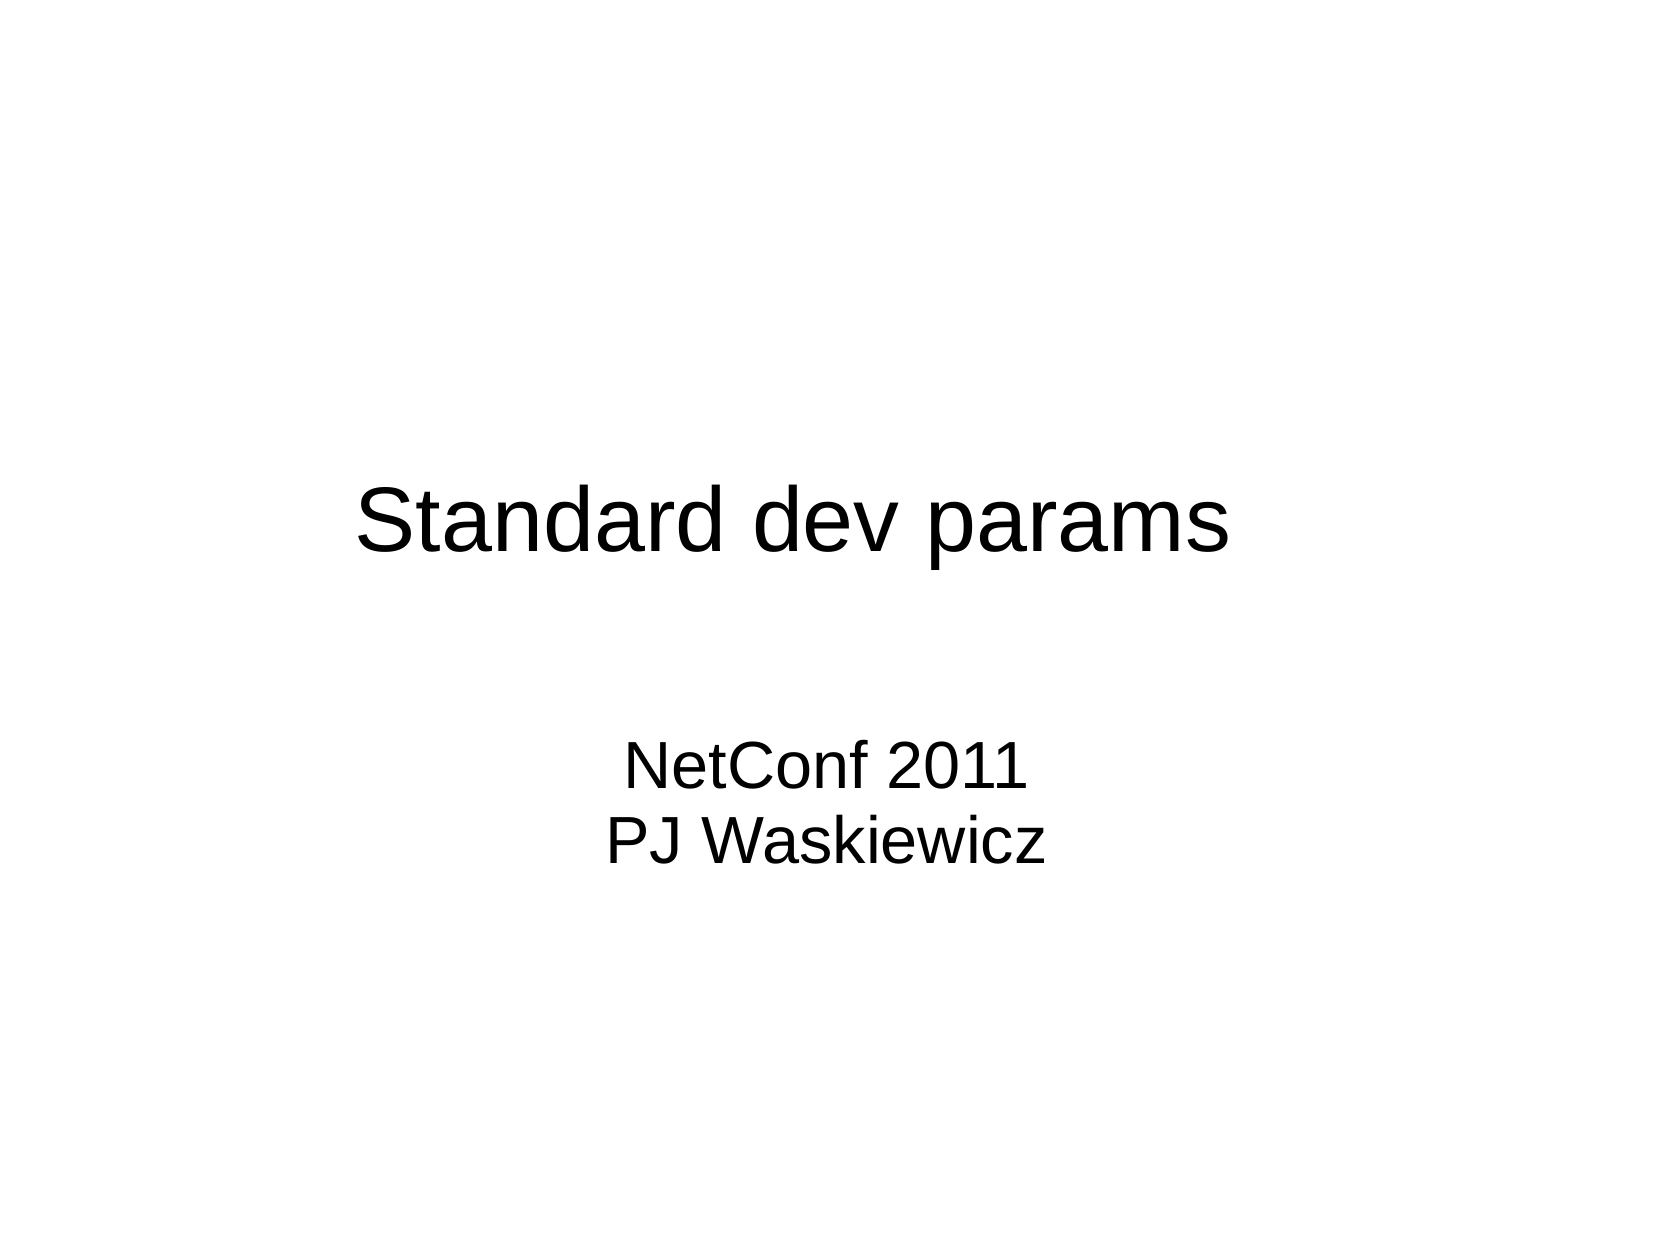

NetConf 2011
PJ Waskiewicz
# Standard dev params